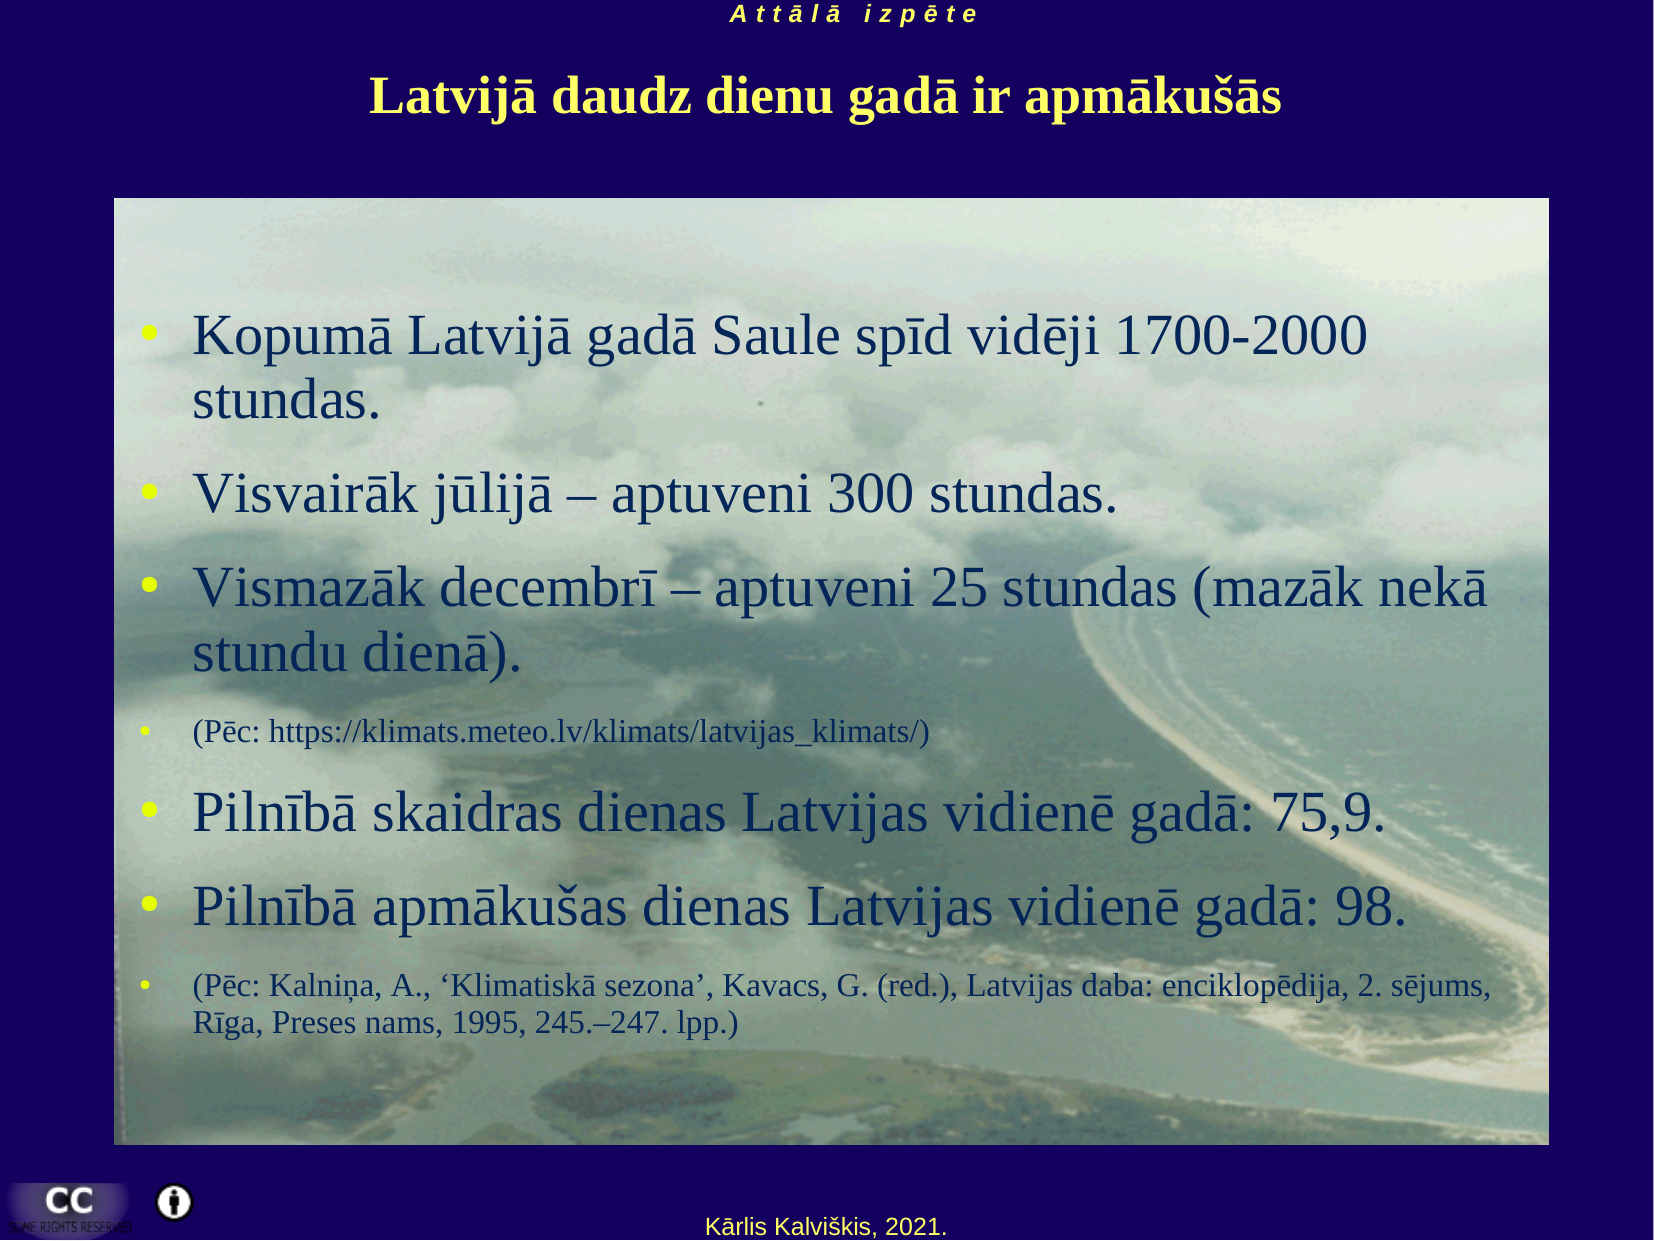

Latvijā daudz dienu gadā ir apmākušās
# Kopumā Latvijā gadā Saule spīd vidēji 1700-2000 stundas.
Visvairāk jūlijā – aptuveni 300 stundas.
Vismazāk decembrī – aptuveni 25 stundas (mazāk nekā stundu dienā).
(Pēc: https://klimats.meteo.lv/klimats/latvijas_klimats/)
Pilnībā skaidras dienas Latvijas vidienē gadā: 75,9.
Pilnībā apmākušas dienas Latvijas vidienē gadā: 98.
(Pēc: Kalniņa, A., ‘Klimatiskā sezona’, Kavacs, G. (red.), Latvijas daba: enciklopēdija, 2. sējums, Rīga, Preses nams, 1995, 245.–247. lpp.)